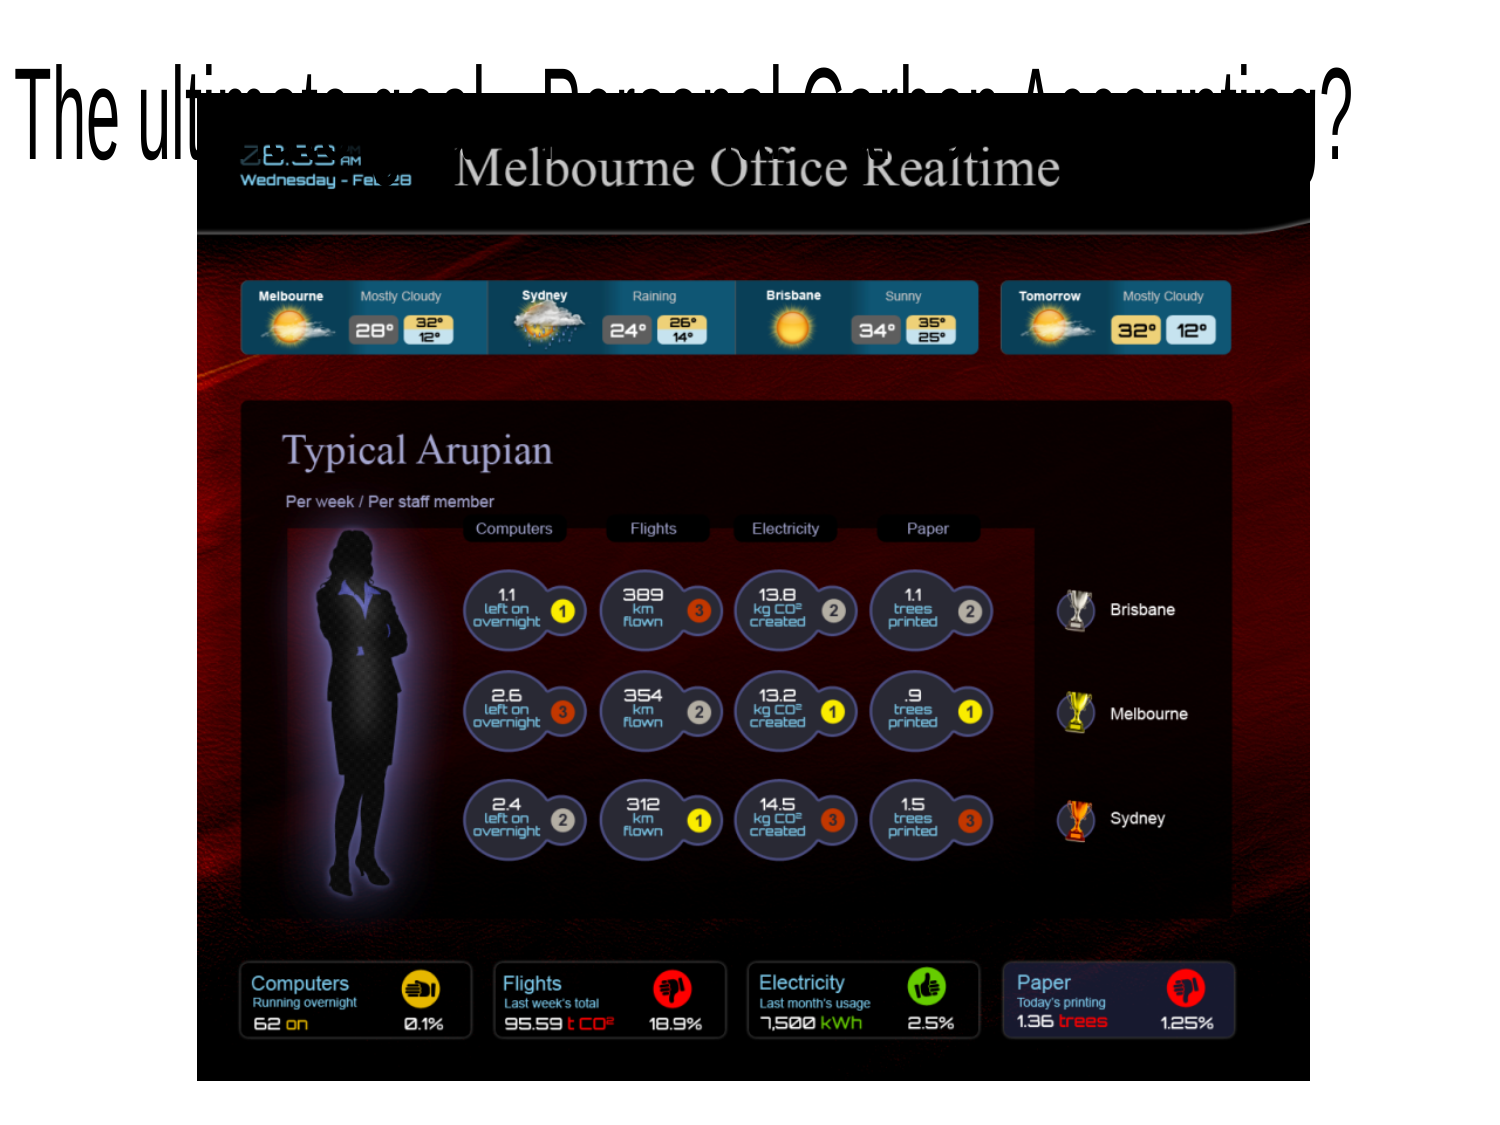

The ultimate goal - Personal Carbon Accounting?